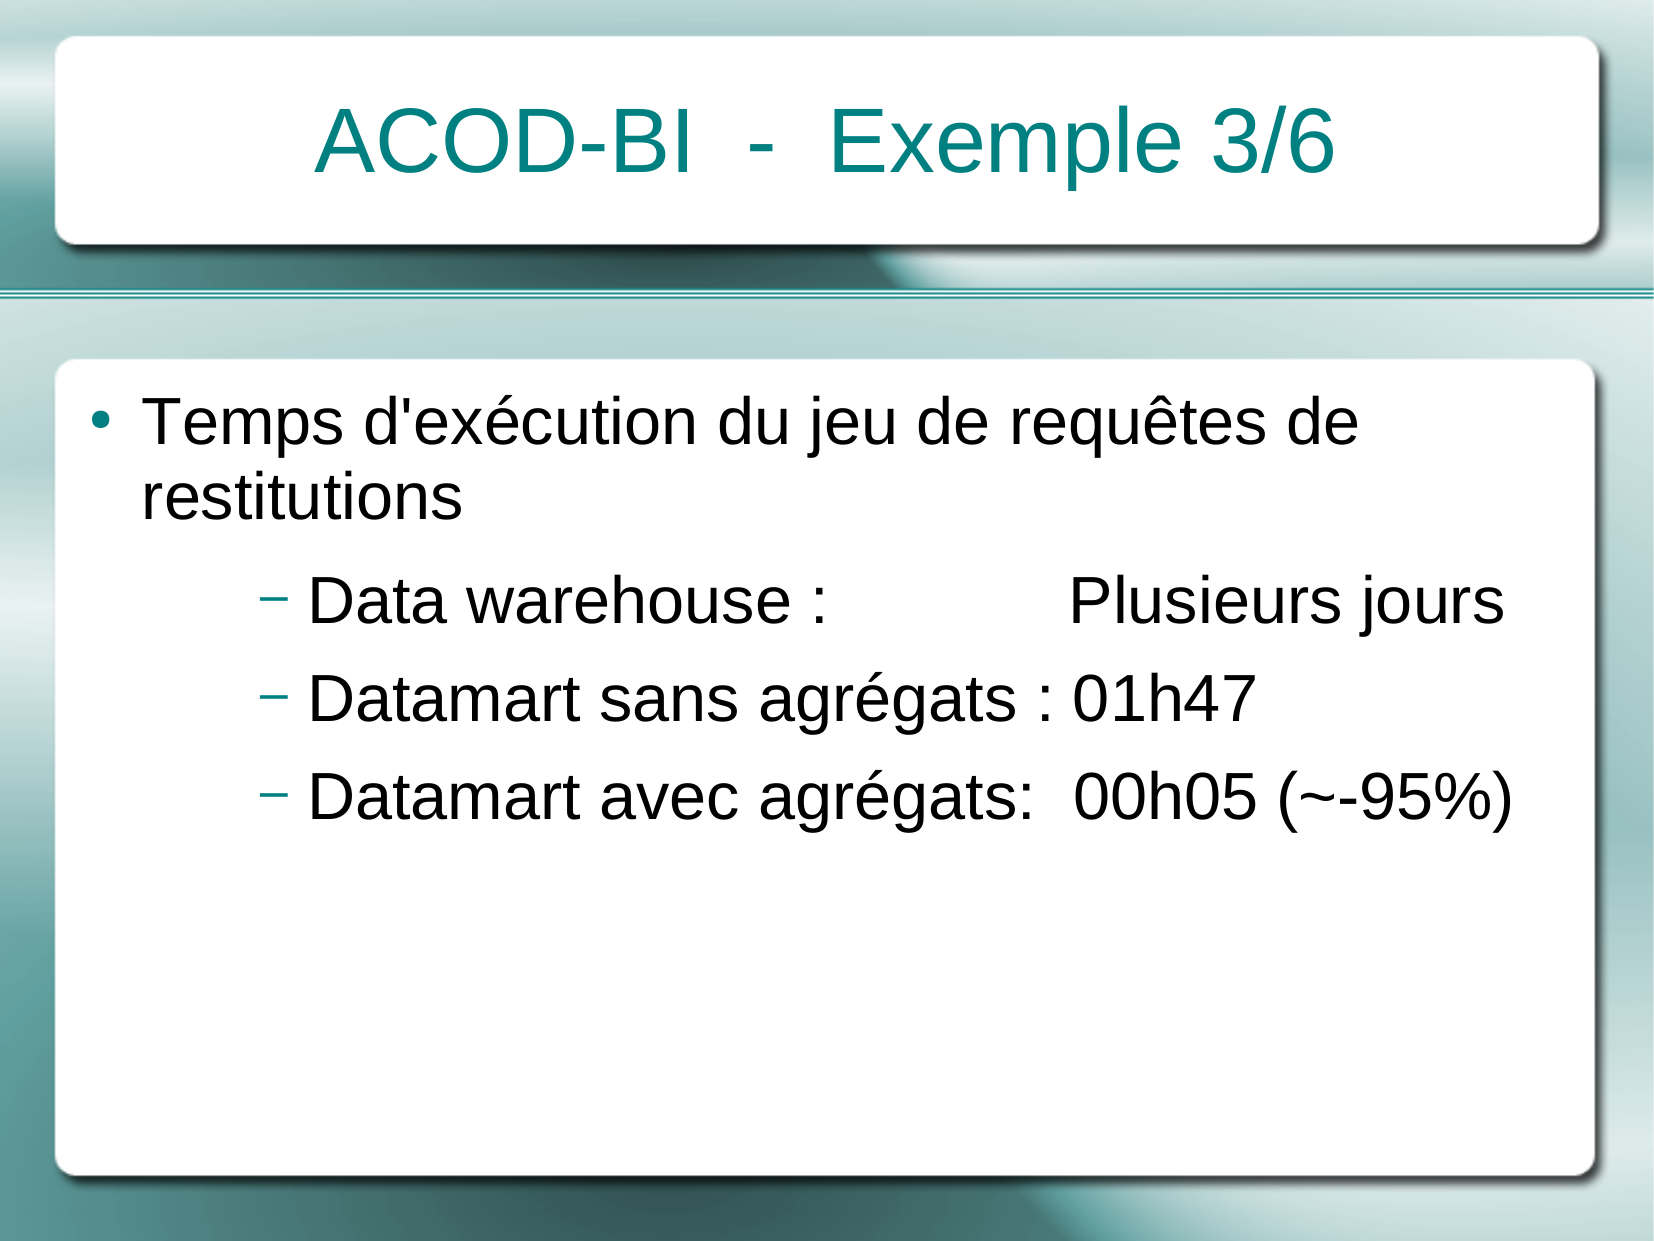

# ACOD-BI - Exemple 3/6
Temps d'exécution du jeu de requêtes de restitutions
Data warehouse : Plusieurs jours
Datamart sans agrégats : 01h47
Datamart avec agrégats: 00h05 (~-95%)